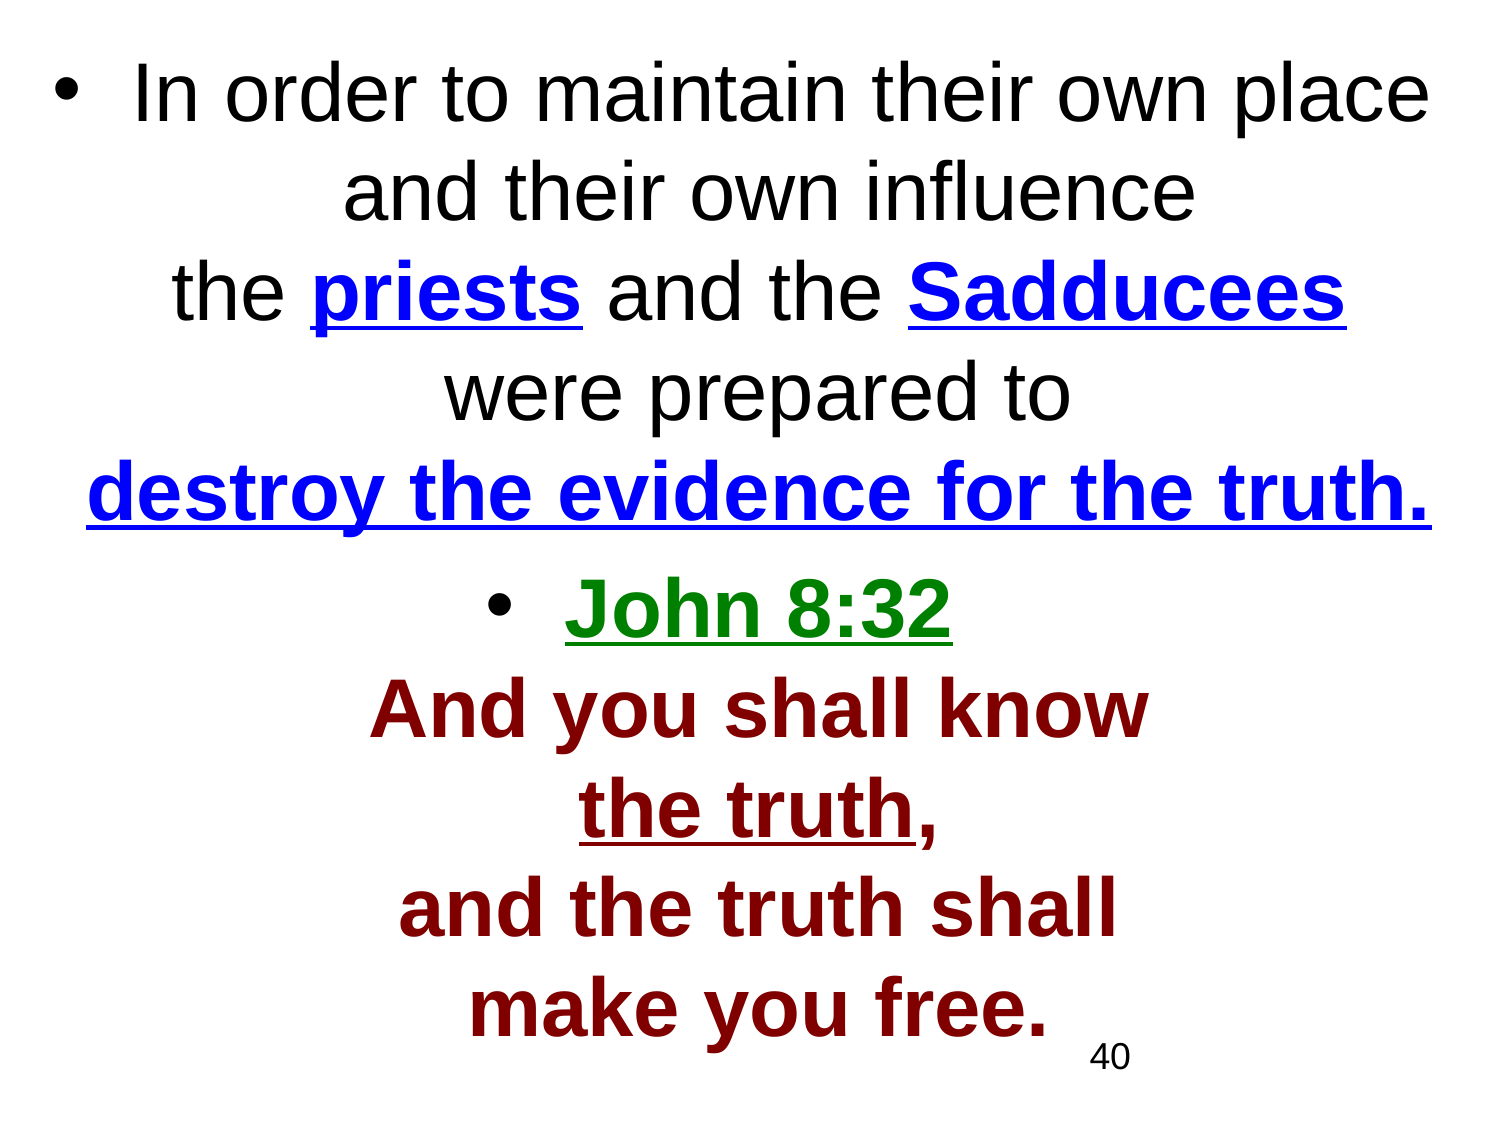

# In order to maintain their own place and their own influence the priests and the Sadducees were prepared to destroy the evidence for the truth.
 John 8:32 
And you shall know
the truth,
and the truth shall
make you free.
40